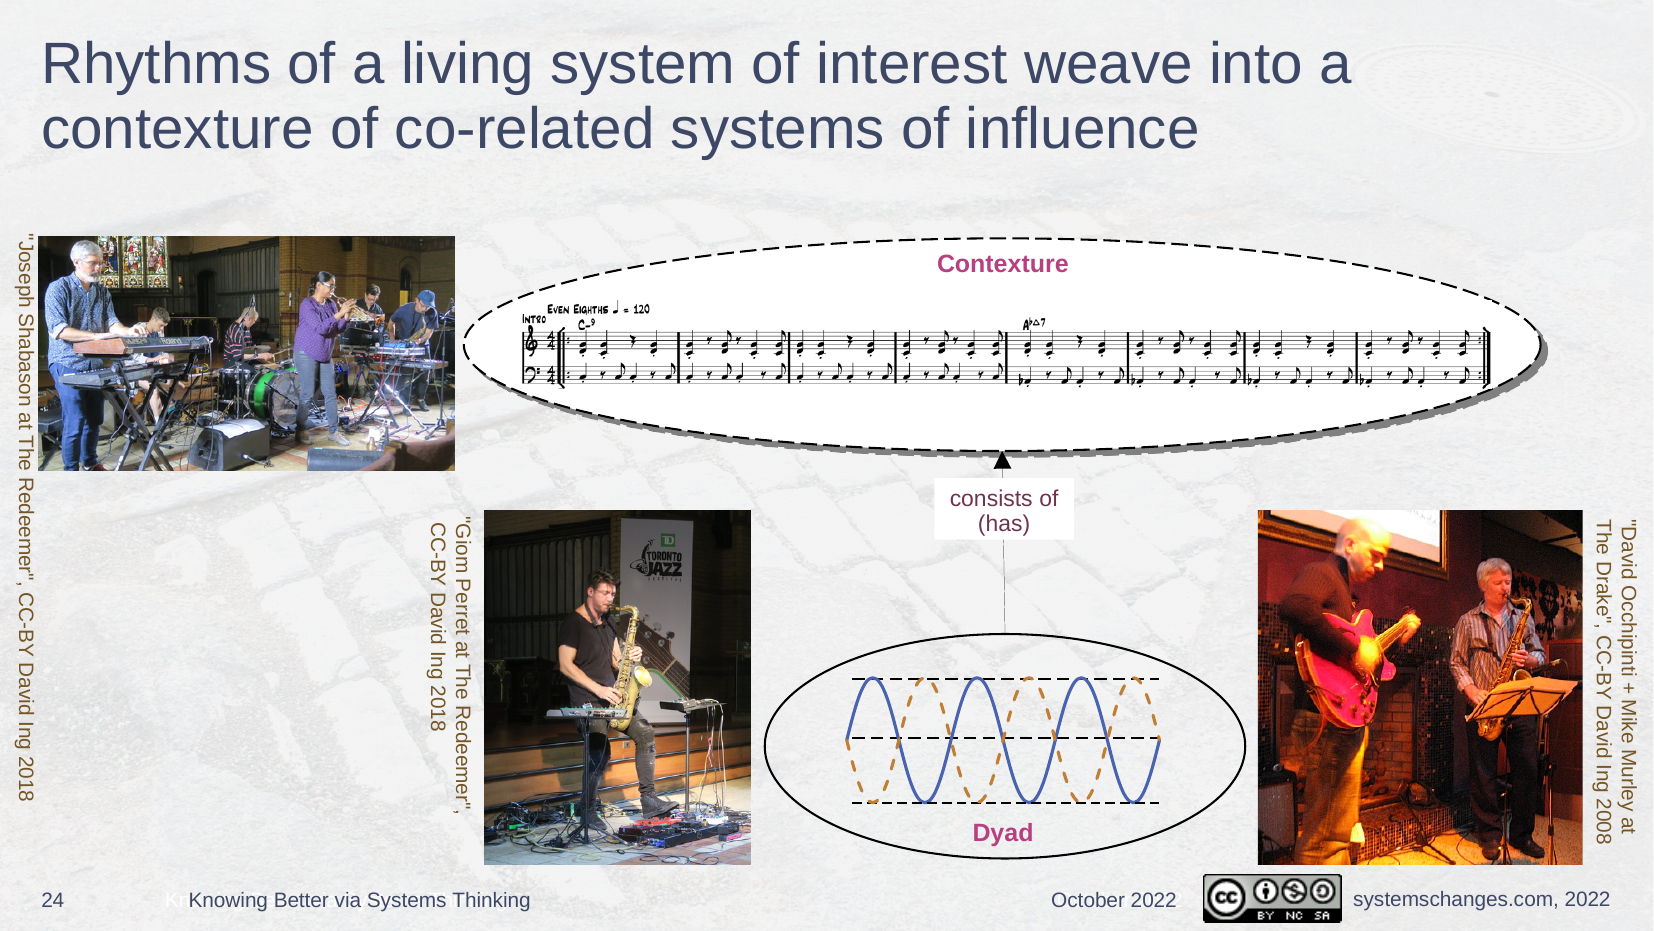

# Rhythms of a living system of interest weave into a contexture of co-related systems of influence
Contexture
consists of
(has)
"Joseph Shabason at The Redeemer", CC-BY David Ing 2018
"Giom Perret at The Redeemer",
 CC-BY David Ing 2018
"David Occhipinti + Mike Murley at
The Drake", CC-BY David Ing 2008
Dyad
Knowing Better via Systems Thinking
October 2022